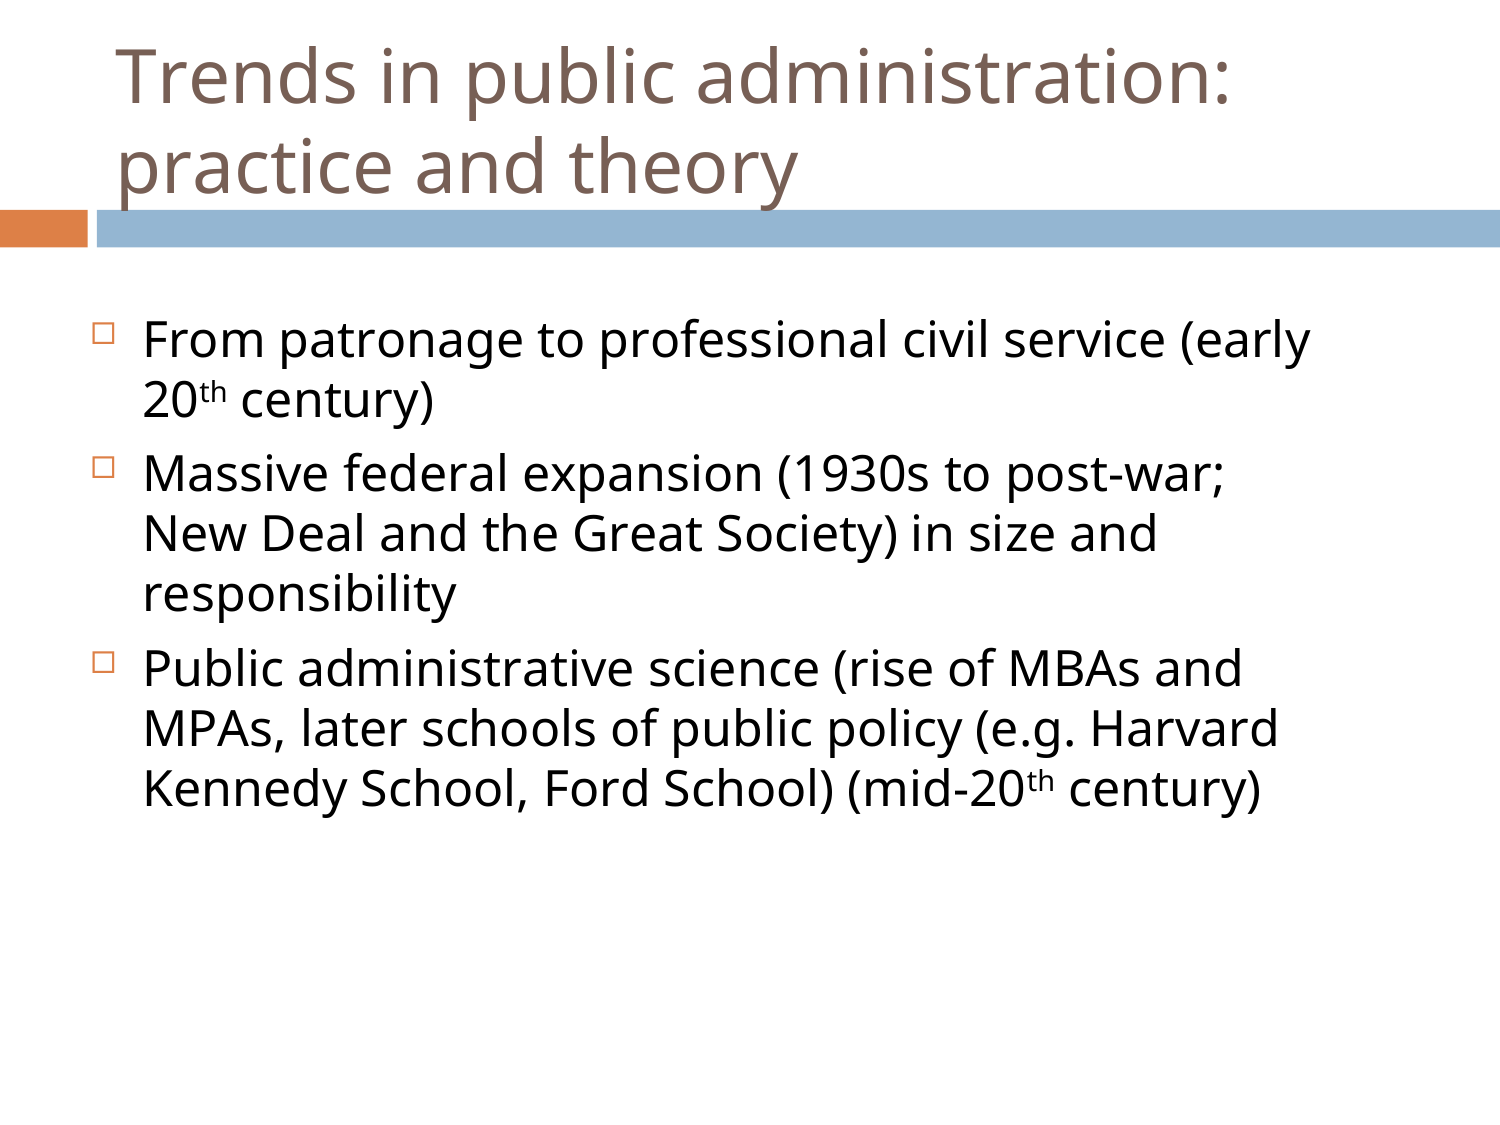

# Trends in public administration: practice and theory
From patronage to professional civil service (early 20th century)
Massive federal expansion (1930s to post-war; New Deal and the Great Society) in size and responsibility
Public administrative science (rise of MBAs and MPAs, later schools of public policy (e.g. Harvard Kennedy School, Ford School) (mid-20th century)